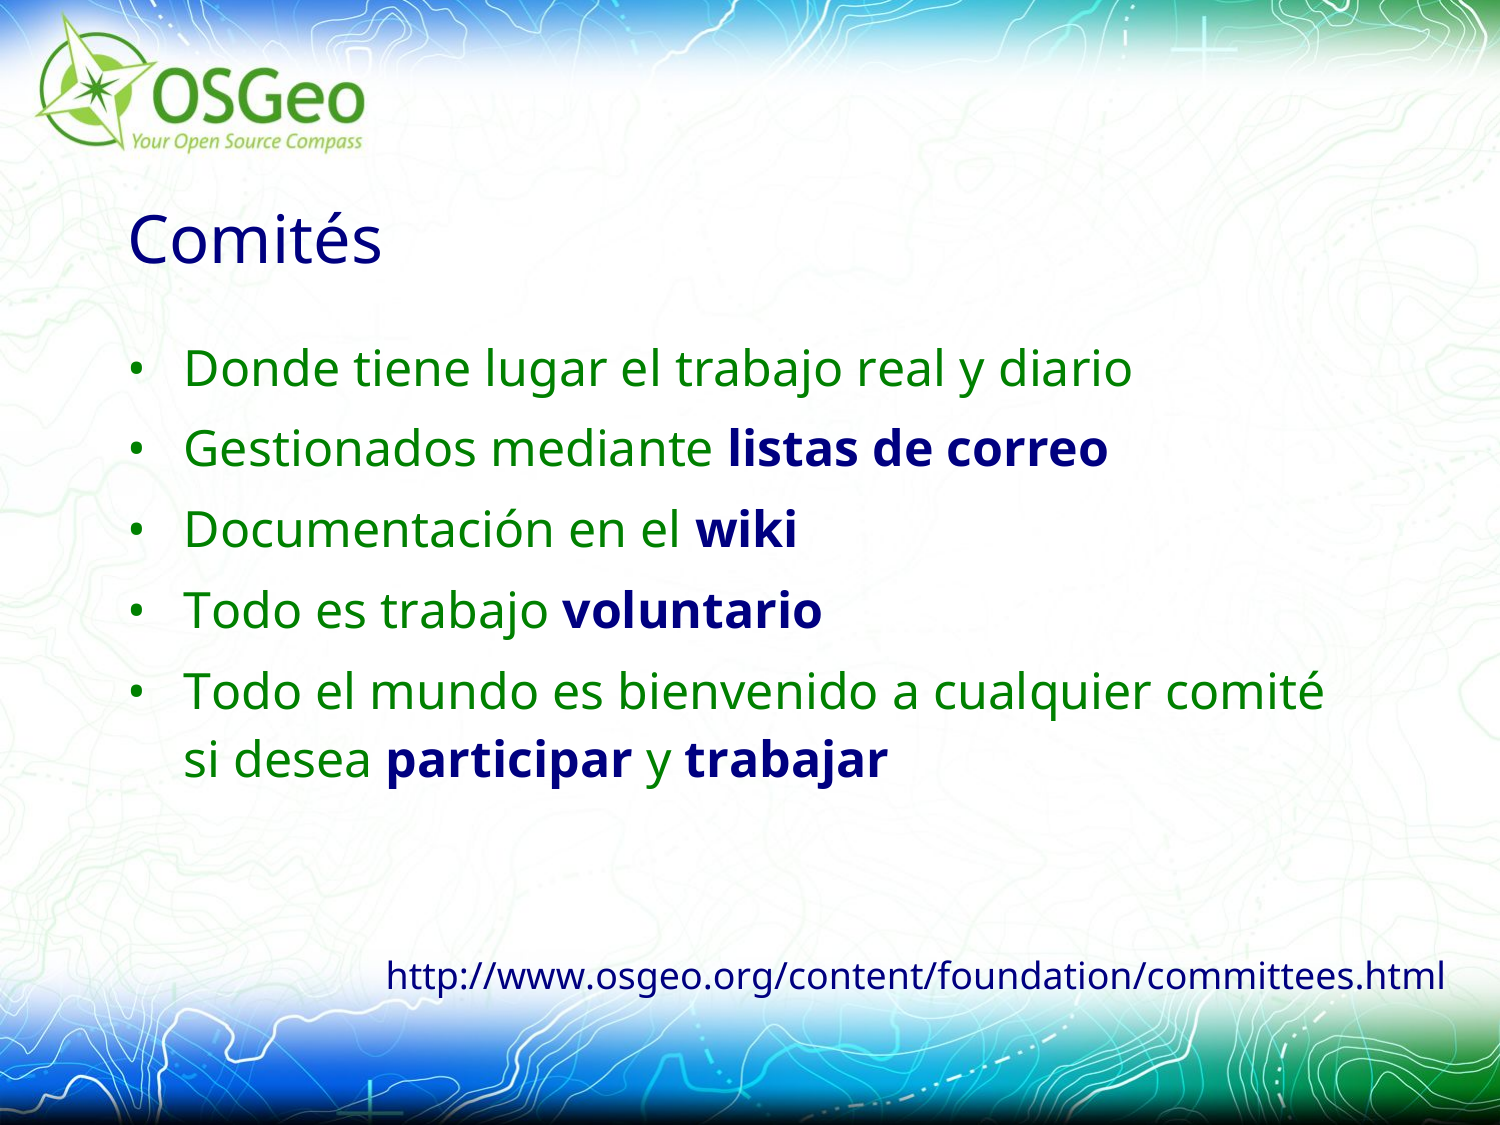

# Comités
Donde tiene lugar el trabajo real y diario
Gestionados mediante listas de correo
Documentación en el wiki
Todo es trabajo voluntario
Todo el mundo es bienvenido a cualquier comité si desea participar y trabajar
http://www.osgeo.org/content/foundation/committees.html